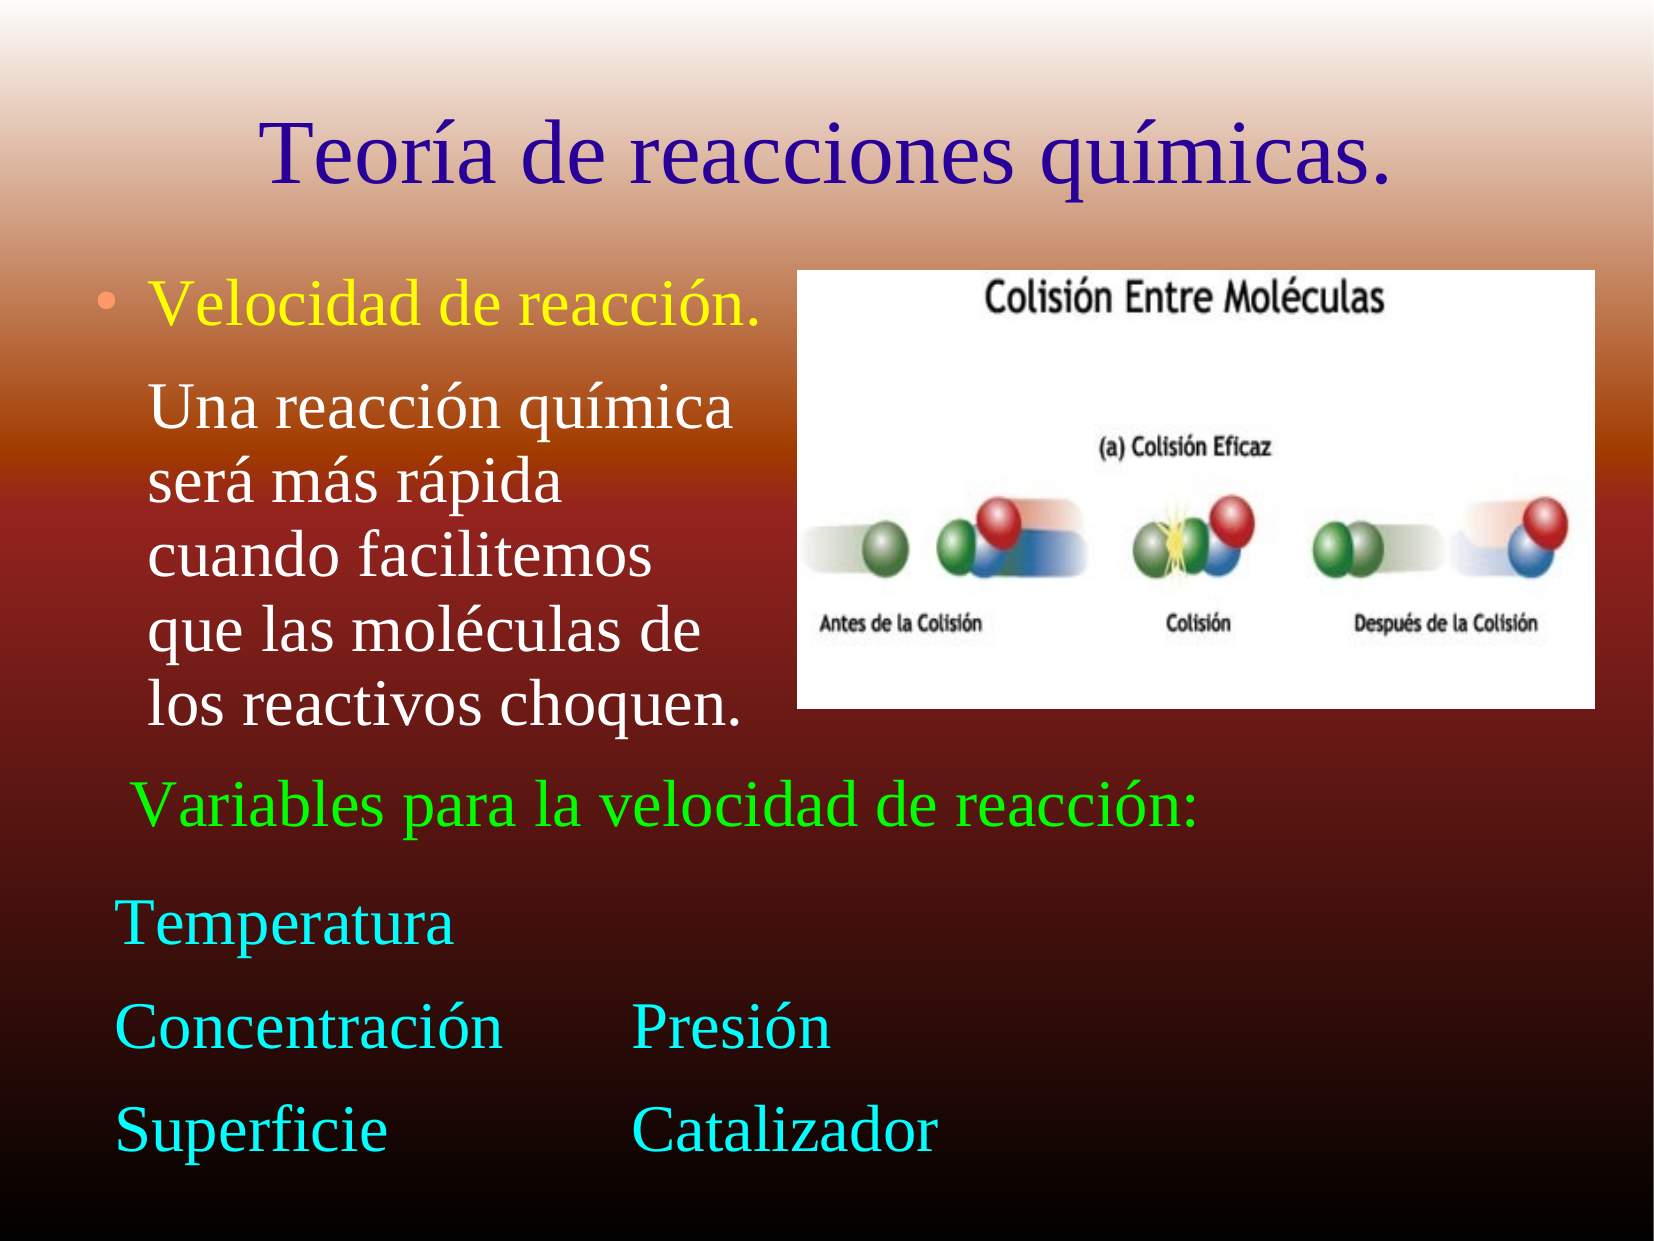

# Teoría de reacciones químicas.
Velocidad de reacción.
Una reacción química será más rápida cuando facilitemos que las moléculas de los reactivos choquen.
Variables para la velocidad de reacción:
Temperatura
Concentración 		Presión
Superficie				Catalizador